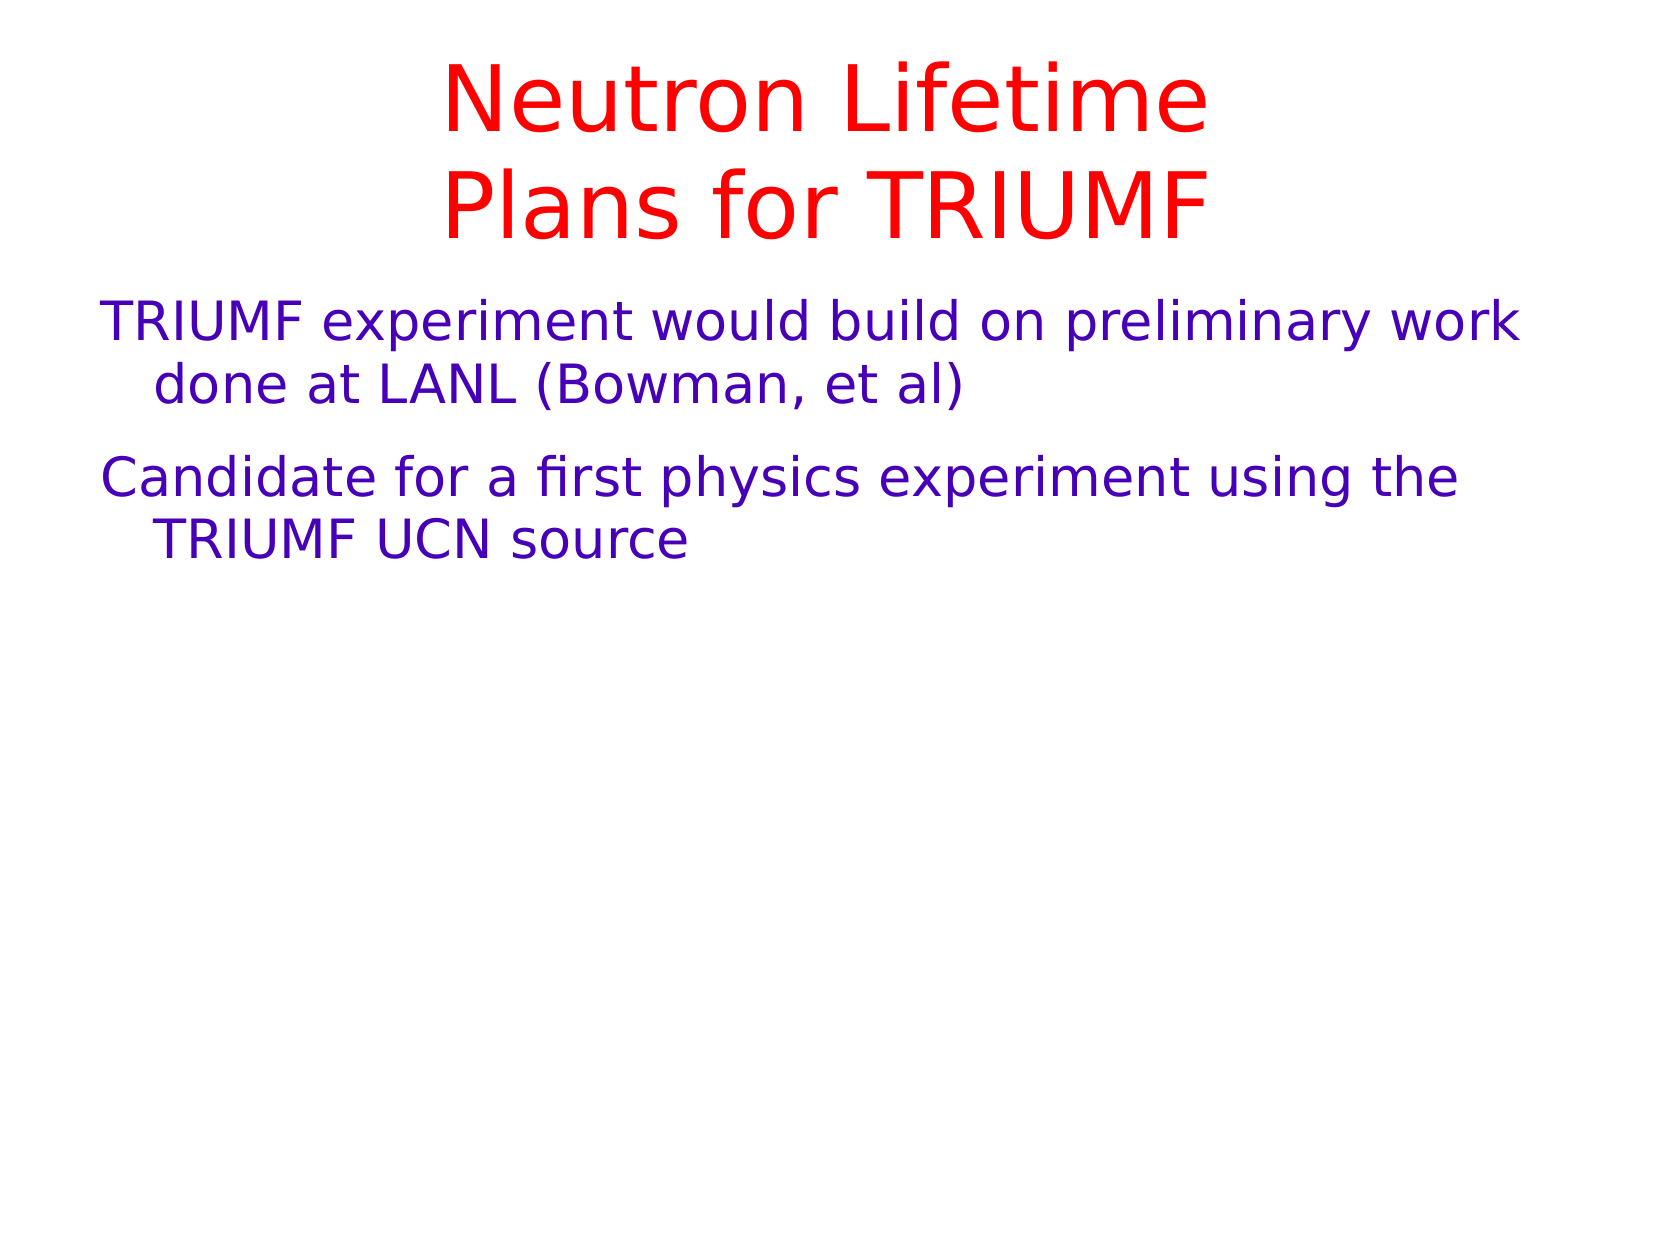

# Neutron Lifetime Plans for TRIUMF
TRIUMF experiment would build on preliminary work done at LANL (Bowman, et al)
Candidate for a first physics experiment using the TRIUMF UCN source